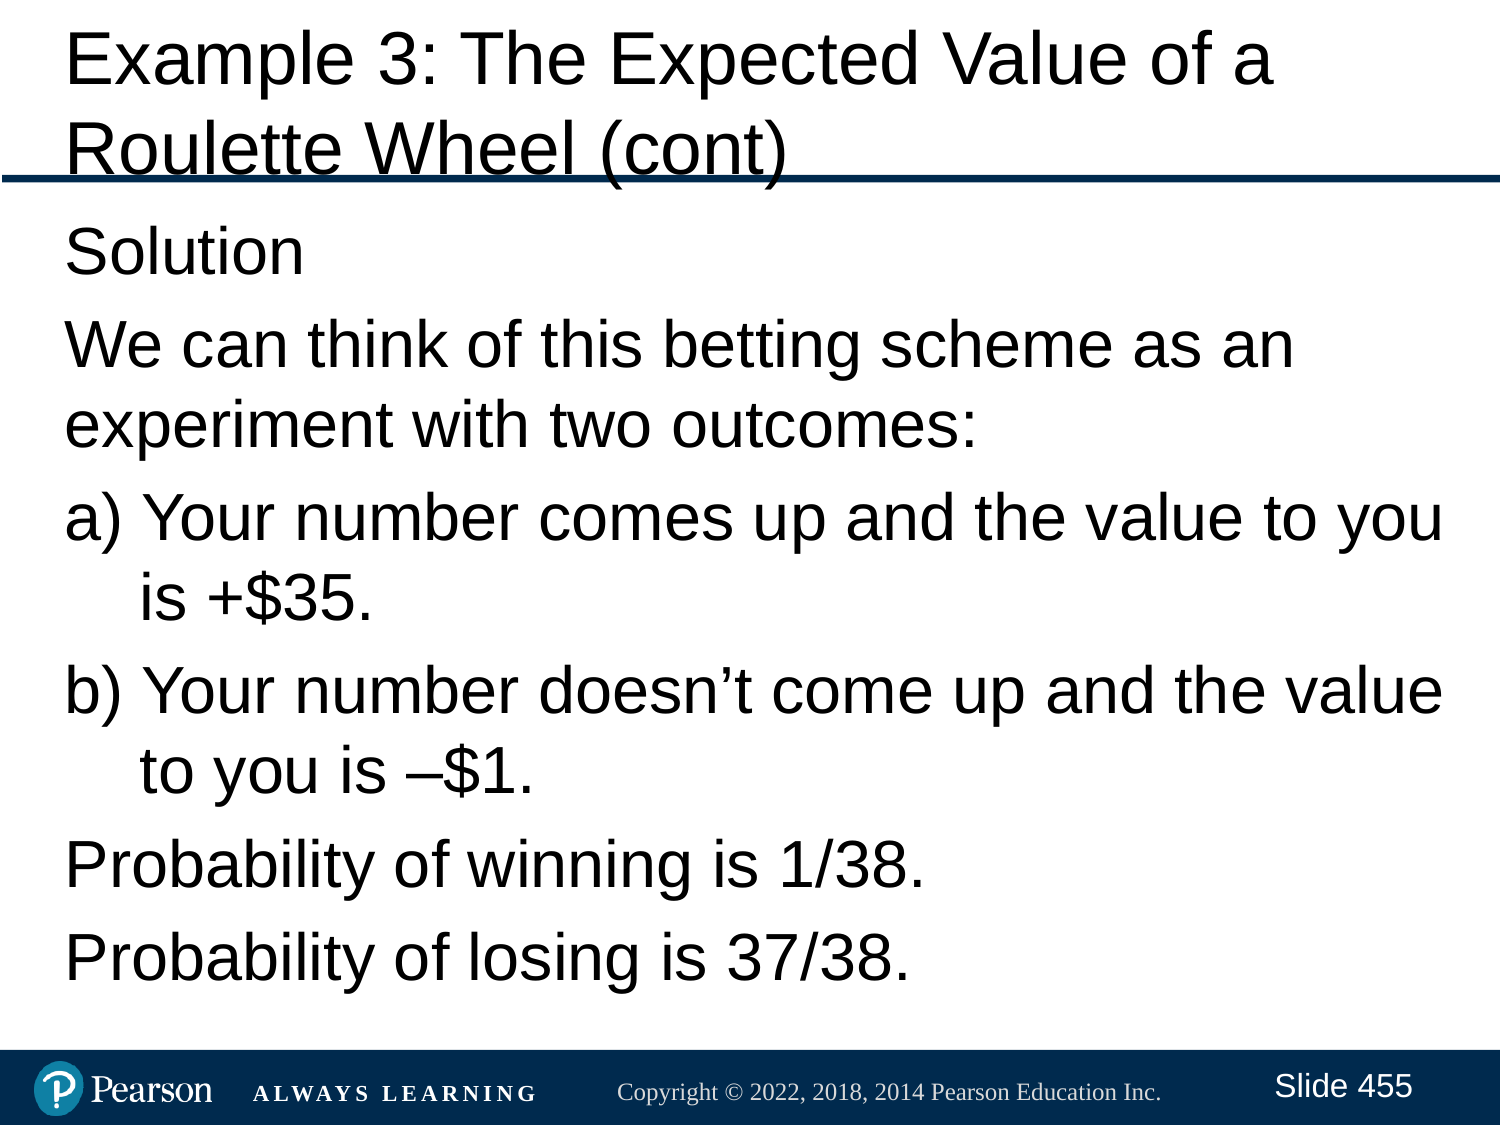

# Example 3: The Expected Value of a Roulette Wheel (cont)
Solution
We can think of this betting scheme as an experiment with two outcomes:
a) Your number comes up and the value to you is +$35.
b) Your number doesn’t come up and the value to you is –$1.
Probability of winning is 1/38.
Probability of losing is 37/38.